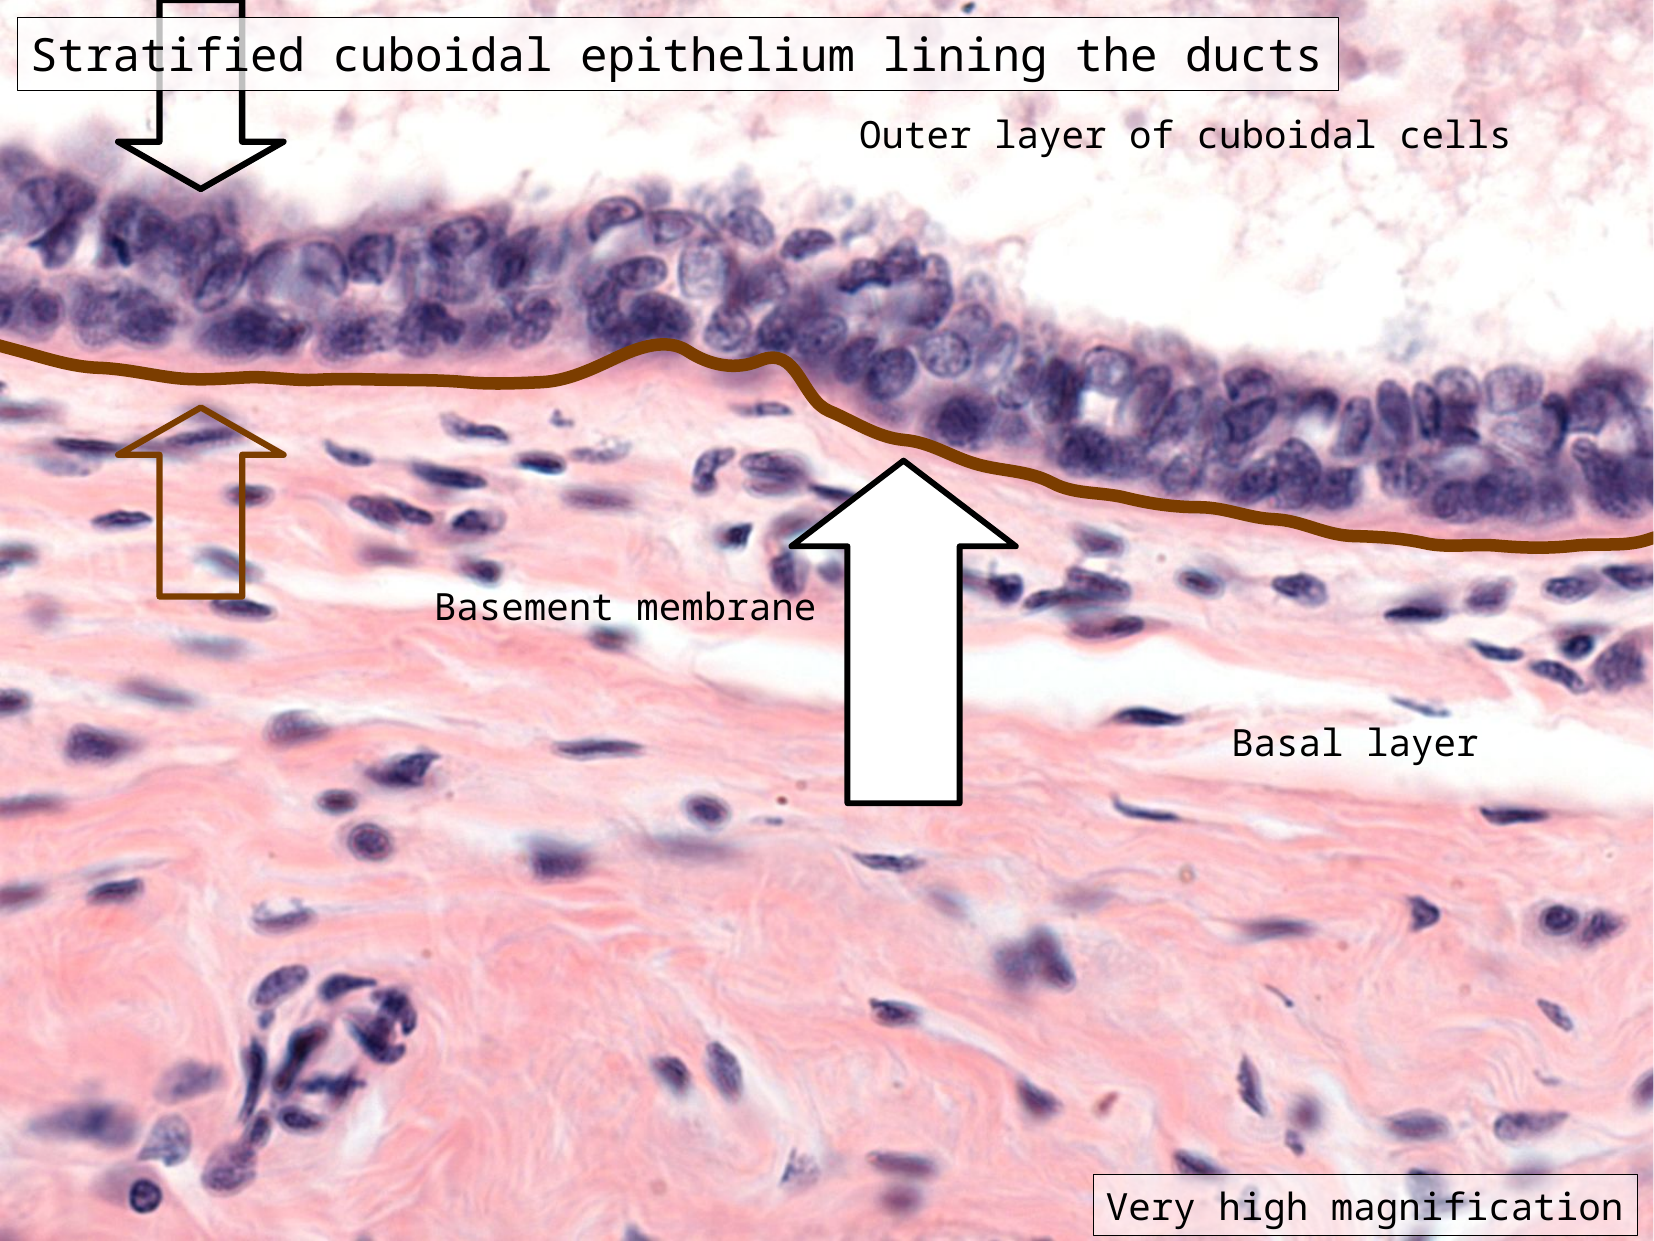

Stratified cuboidal epithelium lining the ducts
Outer layer of cuboidal cells
Basement membrane
Basal layer
Very high magnification